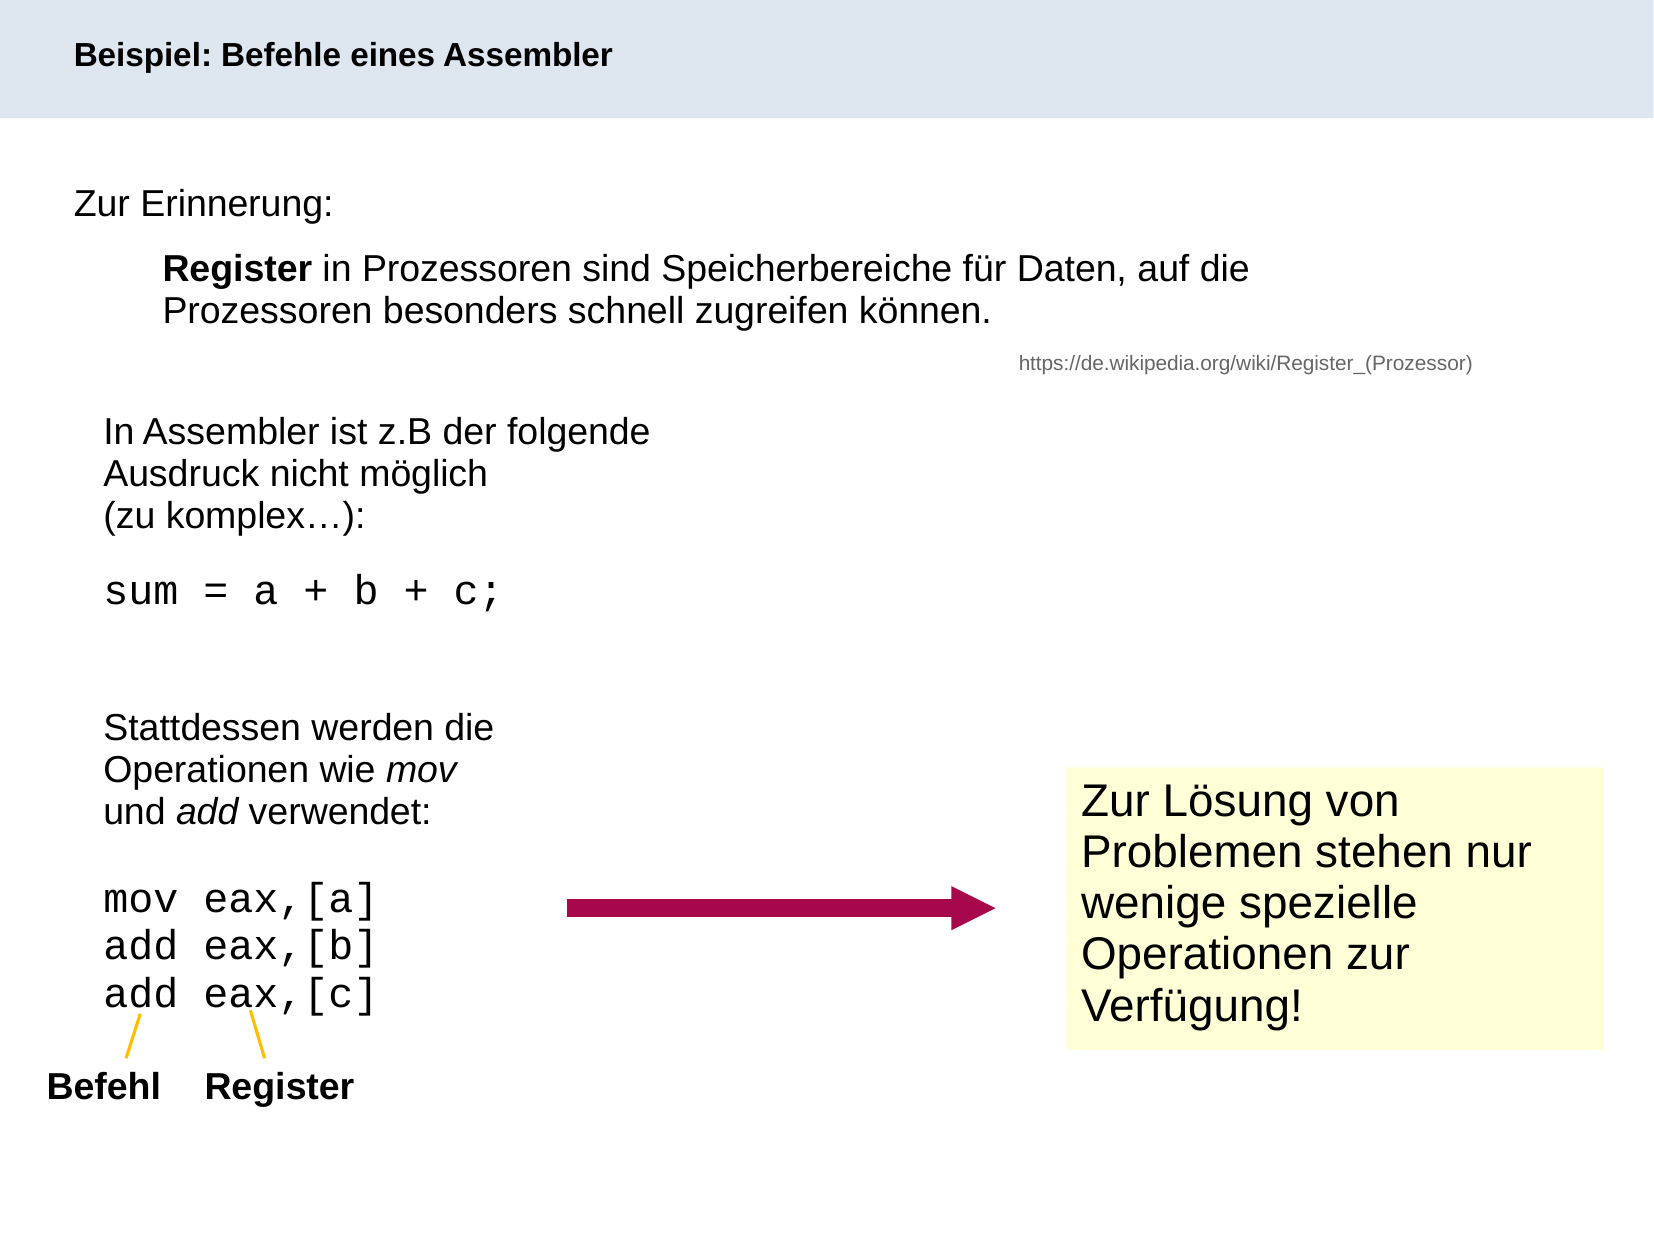

Beispiel: Befehle eines Assembler
Zur Erinnerung:
Register in Prozessoren sind Speicherbereiche für Daten, auf die Prozessoren besonders schnell zugreifen können.
https://de.wikipedia.org/wiki/Register_(Prozessor)
In Assembler ist z.B der folgende Ausdruck nicht möglich
(zu komplex…):
sum = a + b + c;
Stattdessen werden die Operationen wie mov und add verwendet:
Zur Lösung von Problemen stehen nur wenige spezielle Operationen zur Verfügung!
mov eax,[a]
add eax,[b]
add eax,[c]
Befehl
Register